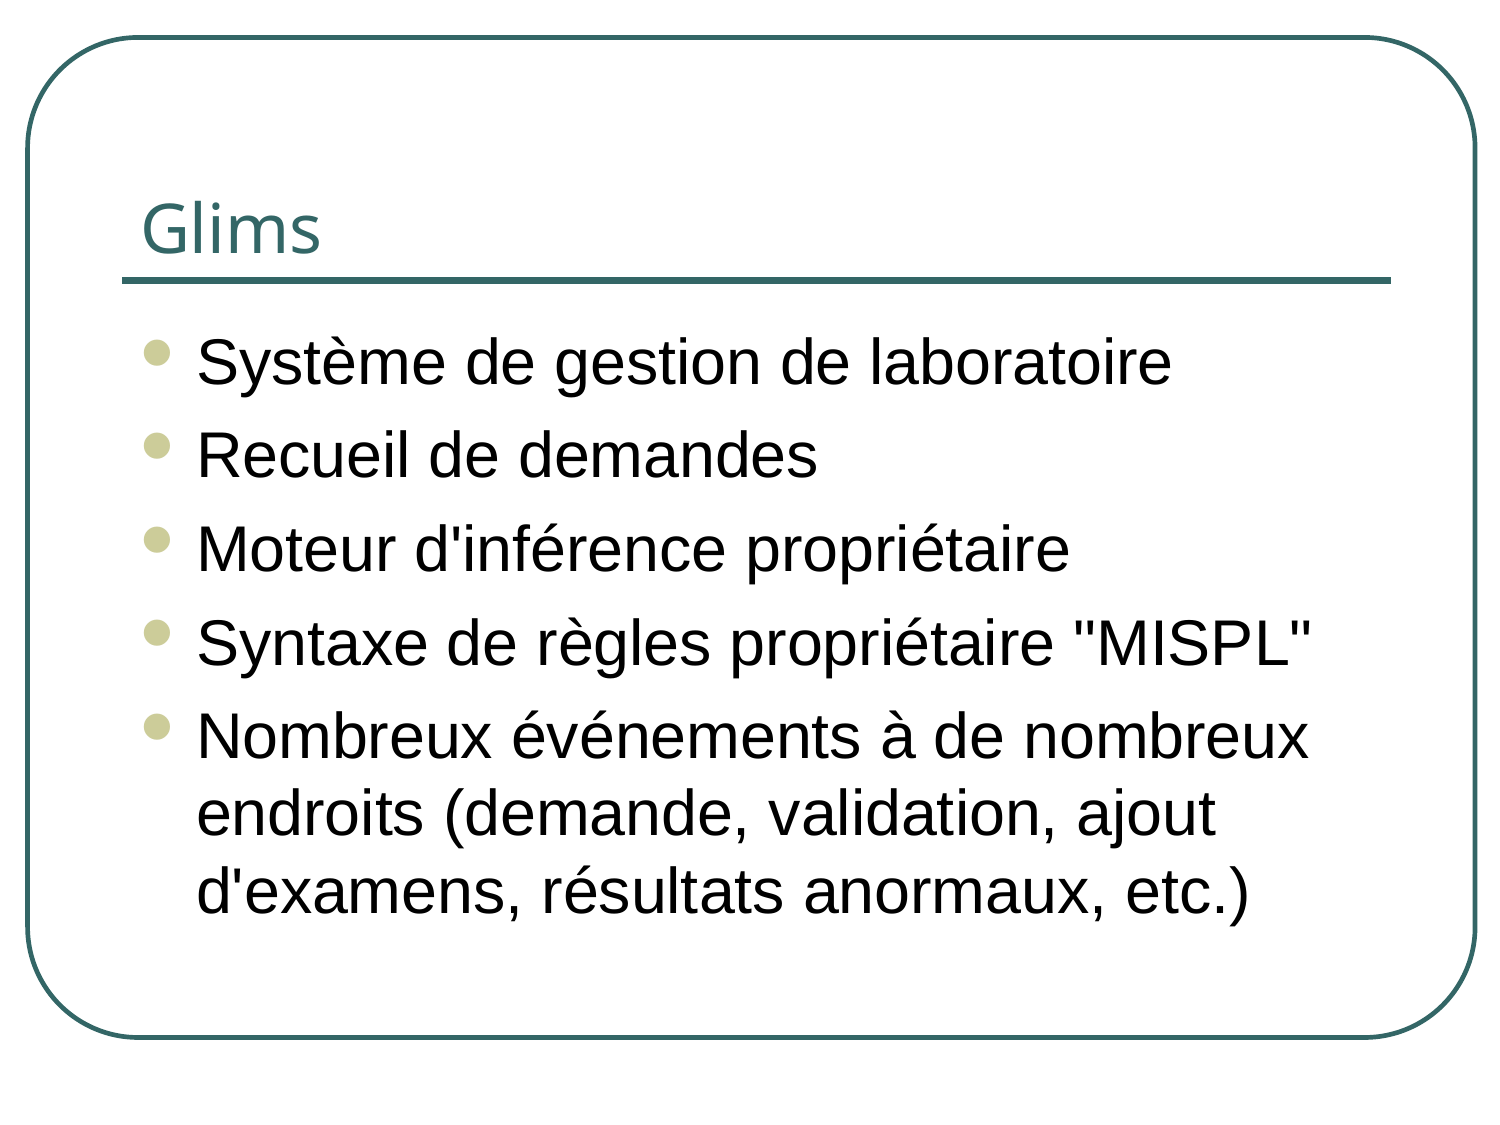

# Glims
Système de gestion de laboratoire
Recueil de demandes
Moteur d'inférence propriétaire
Syntaxe de règles propriétaire "MISPL"
Nombreux événements à de nombreux endroits (demande, validation, ajout d'examens, résultats anormaux, etc.)